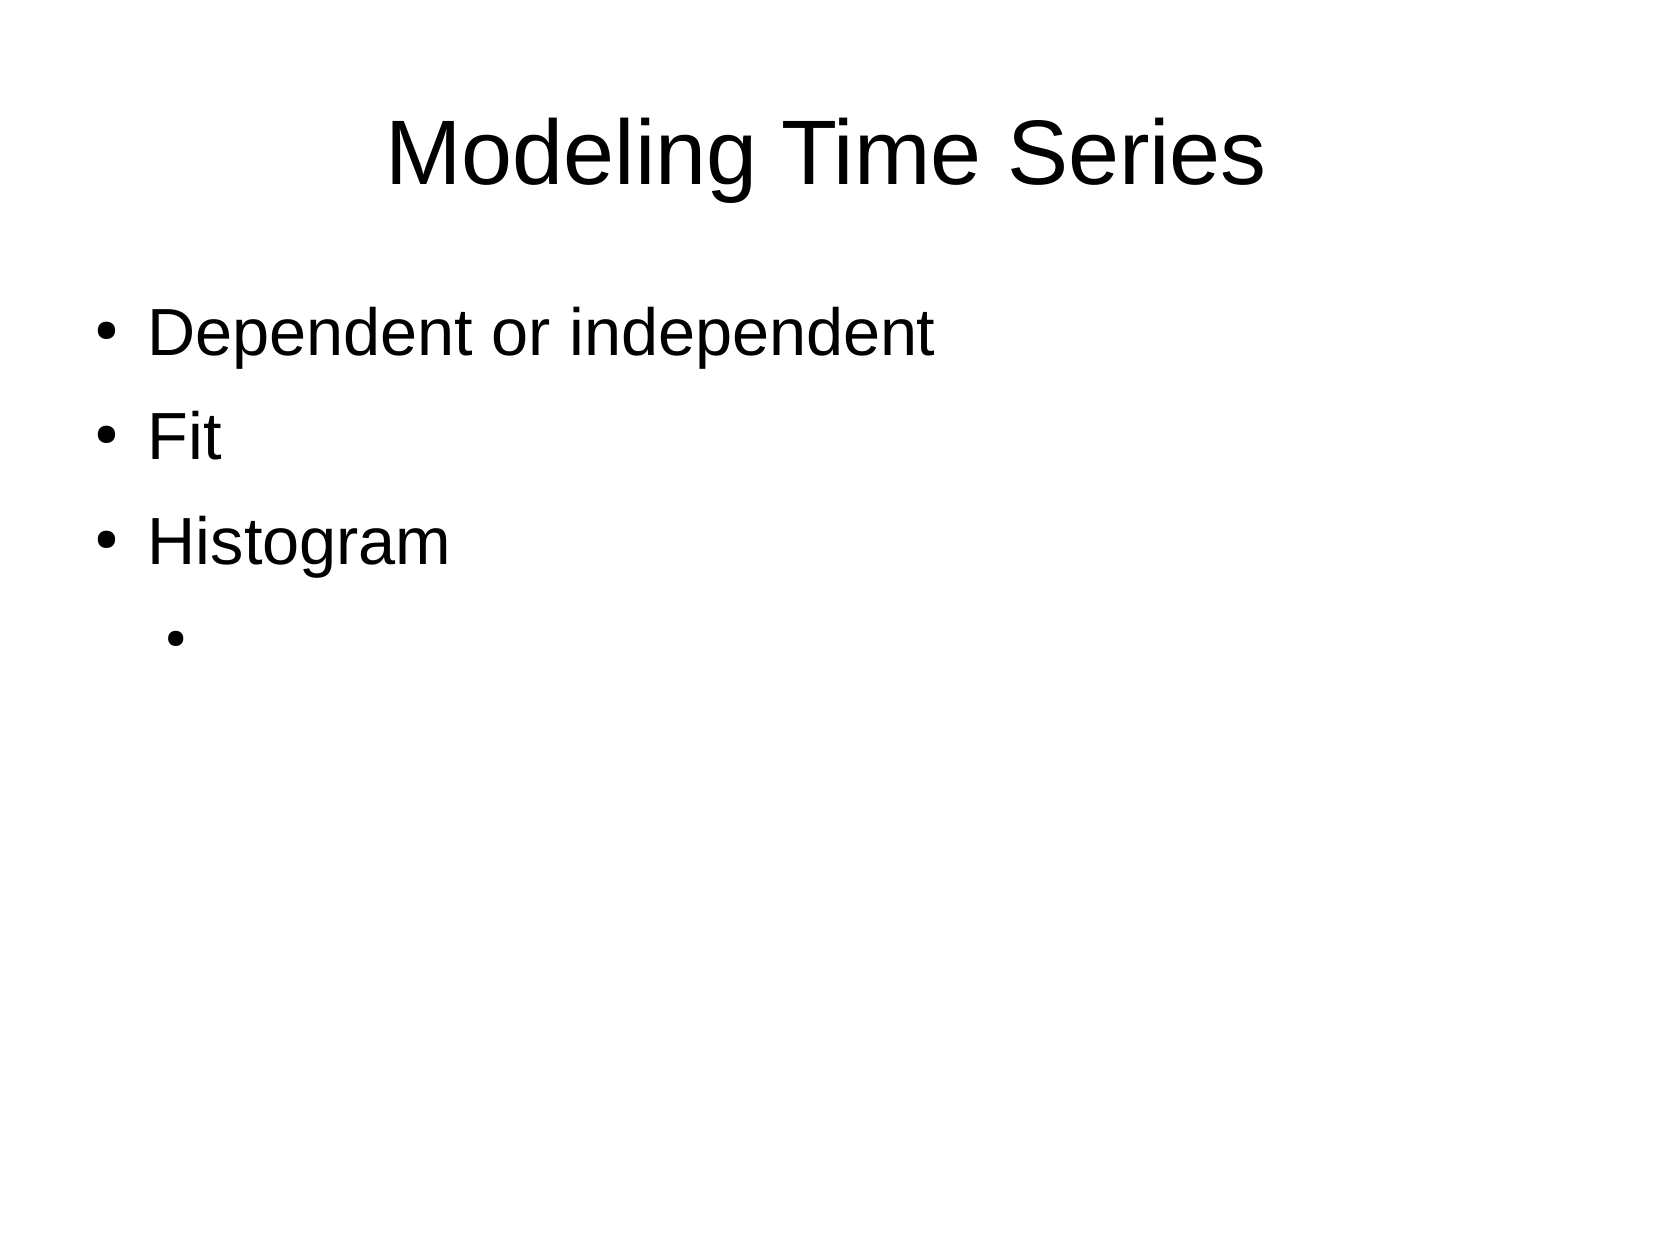

# Modeling Time Series
Dependent or independent
Fit
Histogram